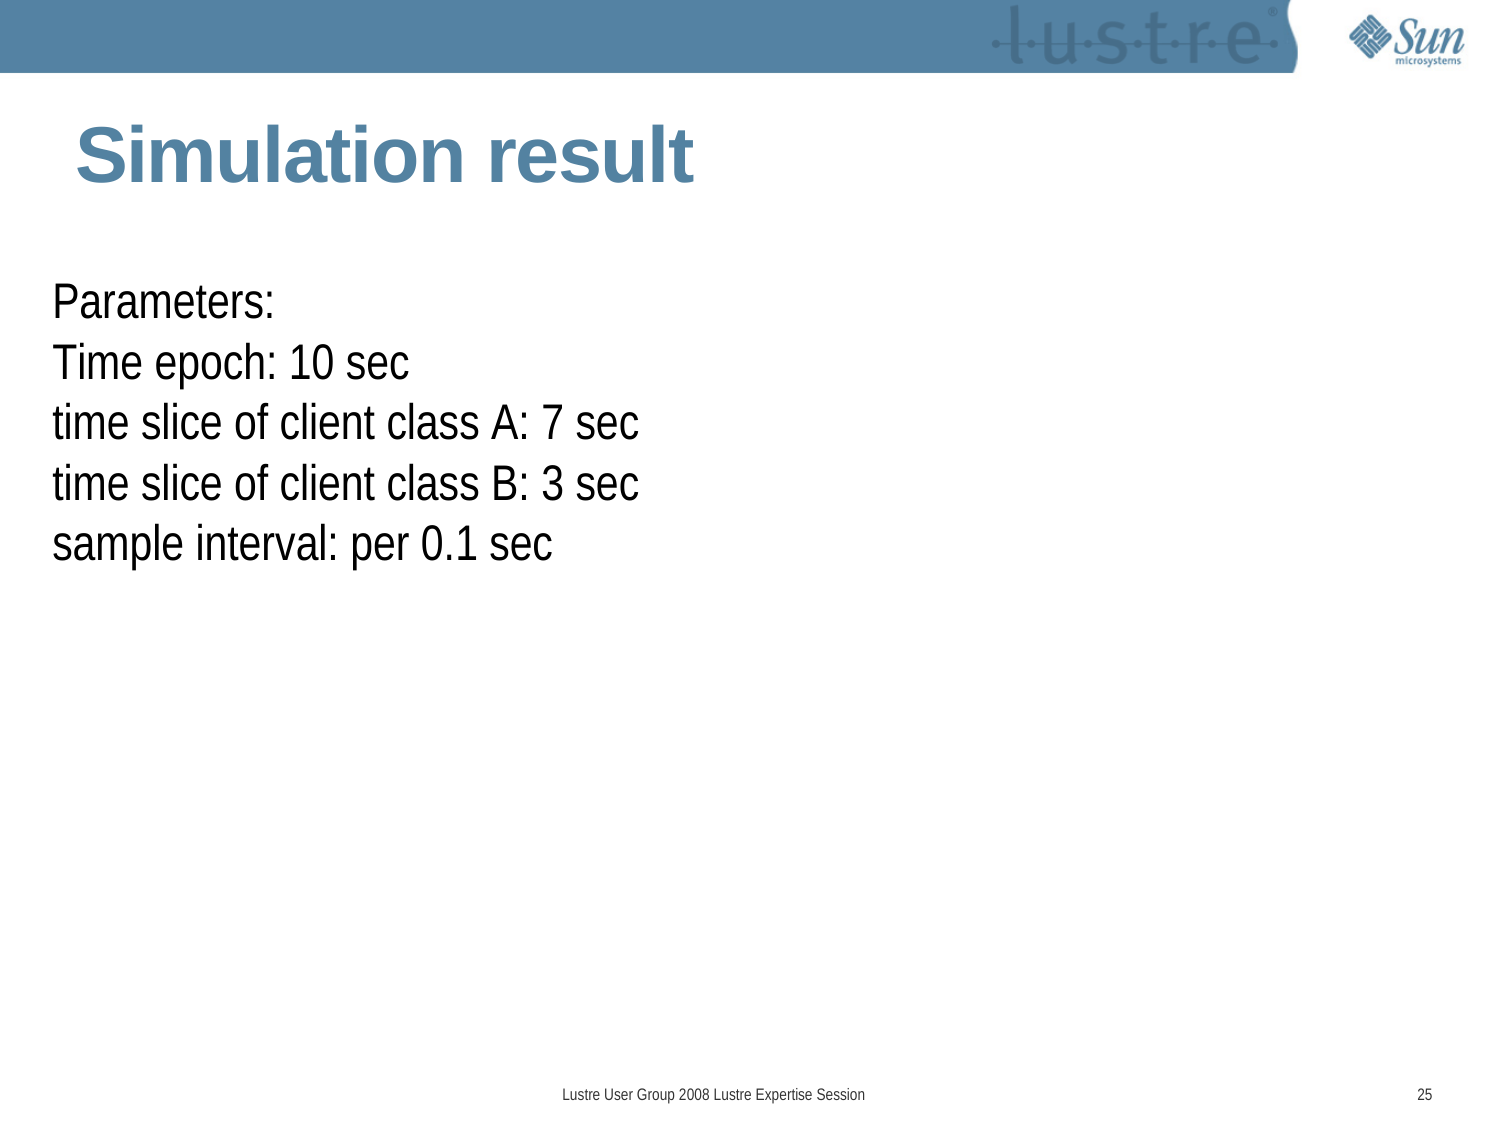

# Simulation result
Parameters:
Time epoch: 10 sec
time slice of client class A: 7 sec
time slice of client class B: 3 sec
sample interval: per 0.1 sec